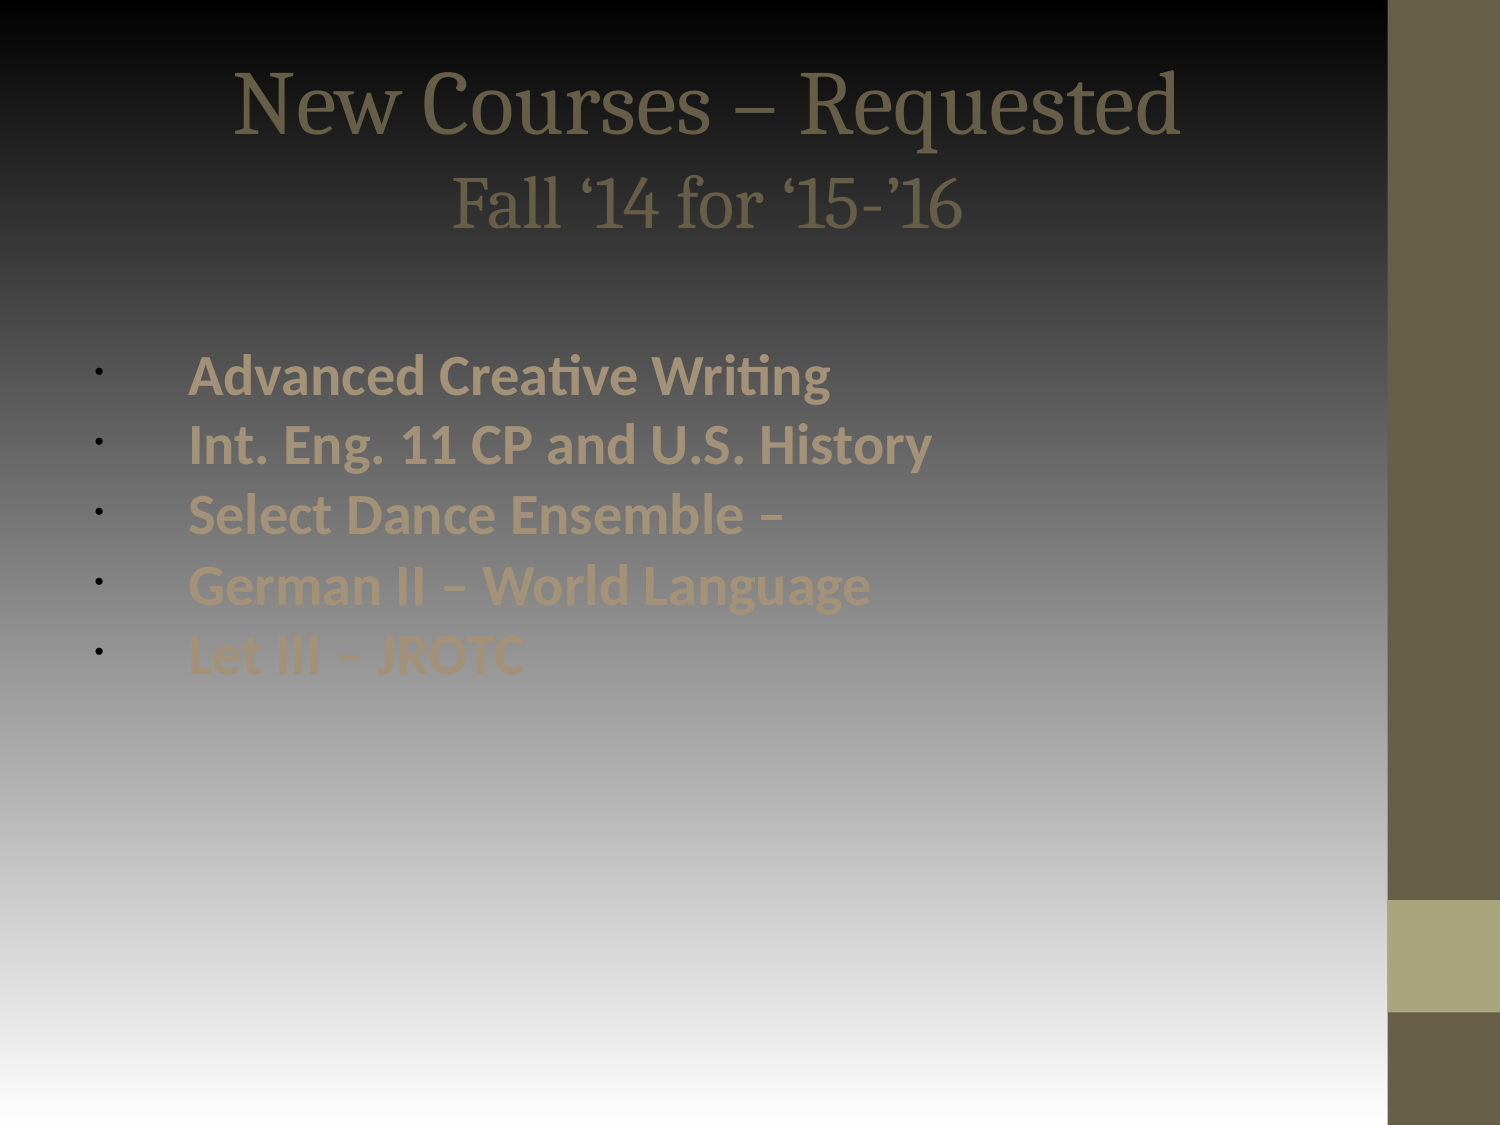

# New Courses – Requested Fall ‘14 for ‘15-’16
Advanced Creative Writing
Int. Eng. 11 CP and U.S. History
Select Dance Ensemble –
German II – World Language
Let III – JROTC